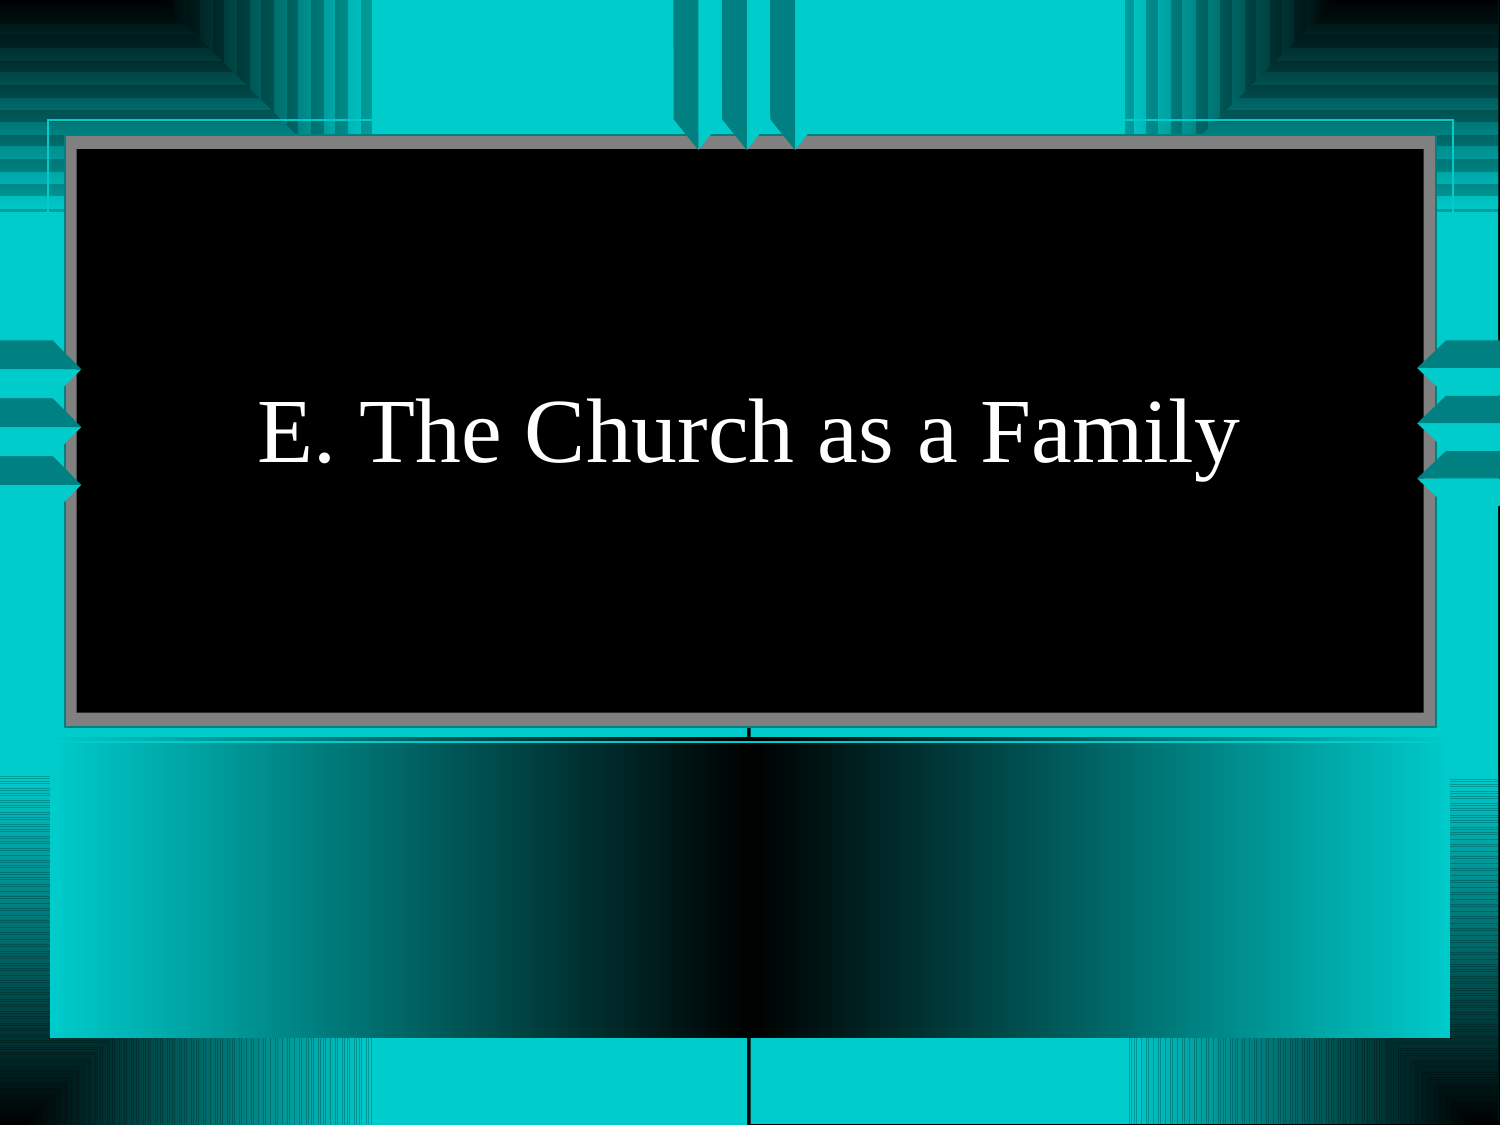

# E. The Church as a Family